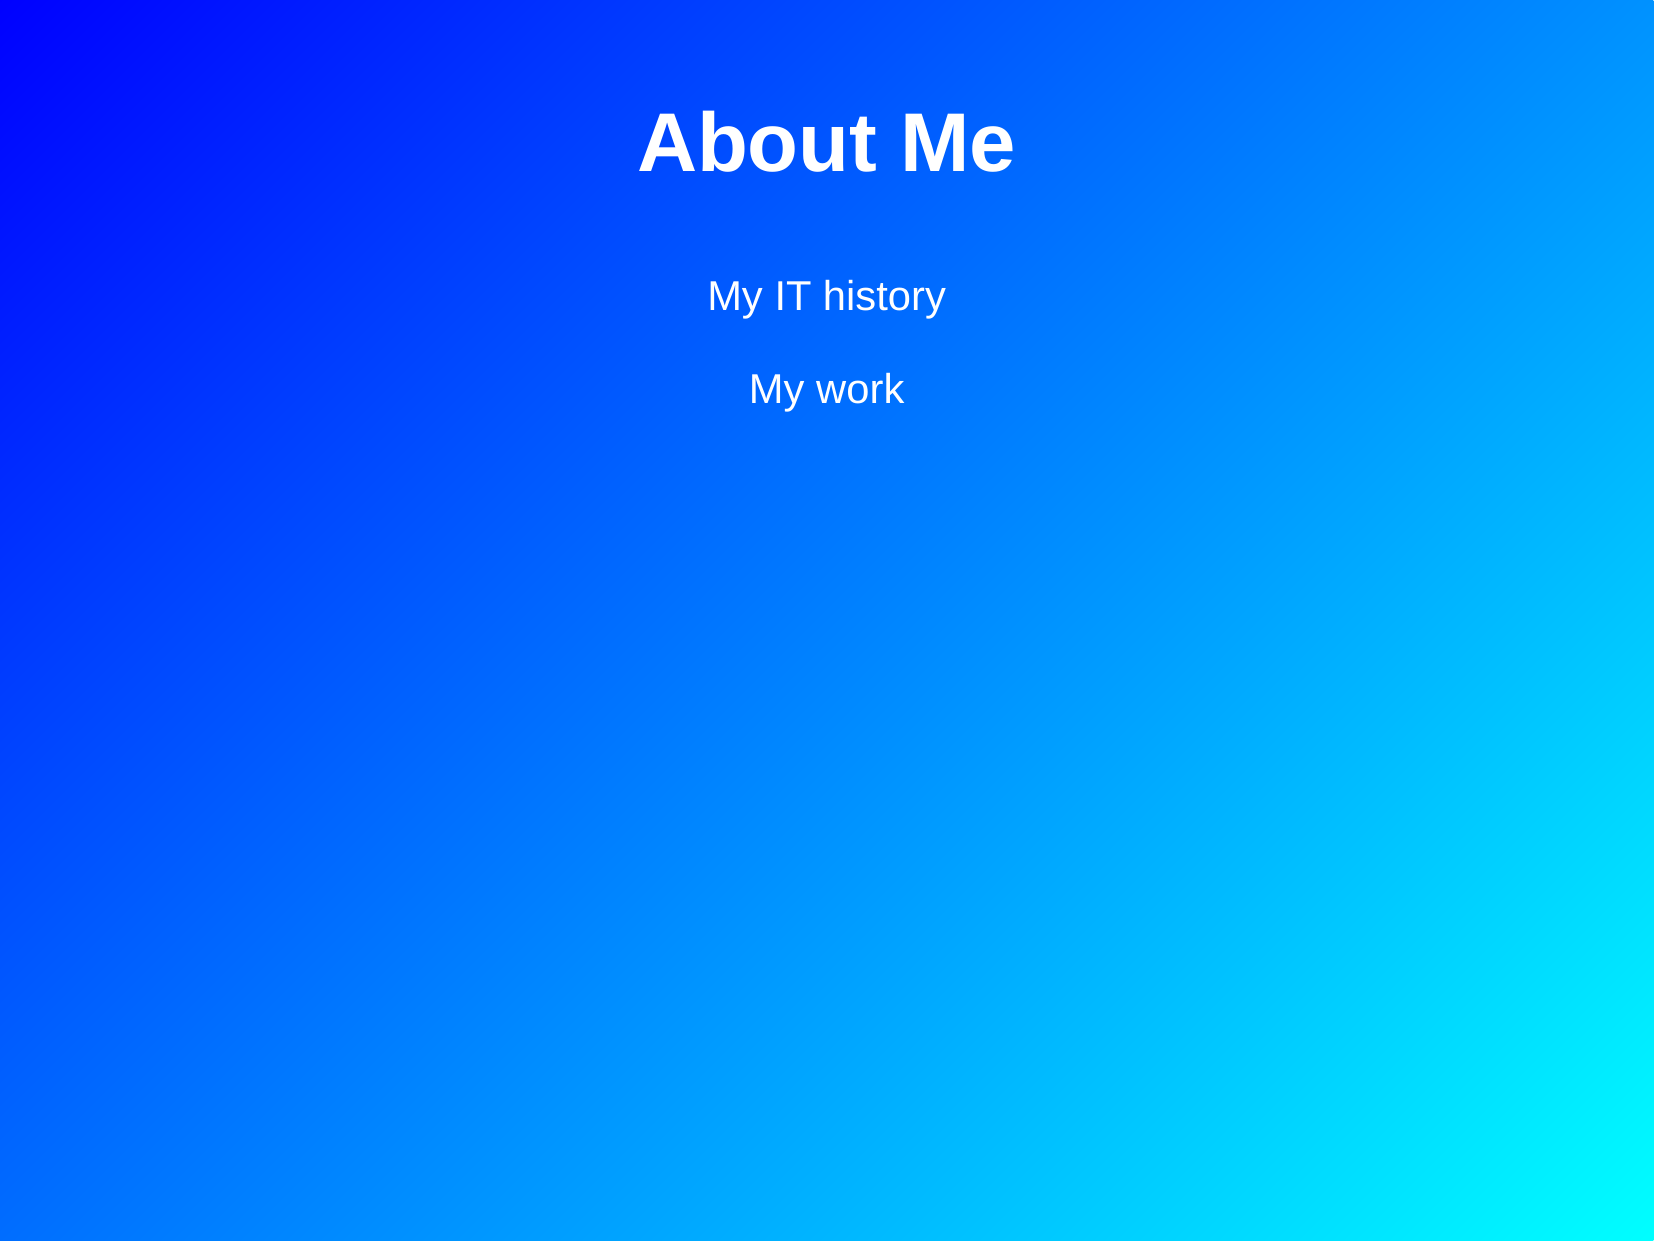

About Me
My IT history
My work